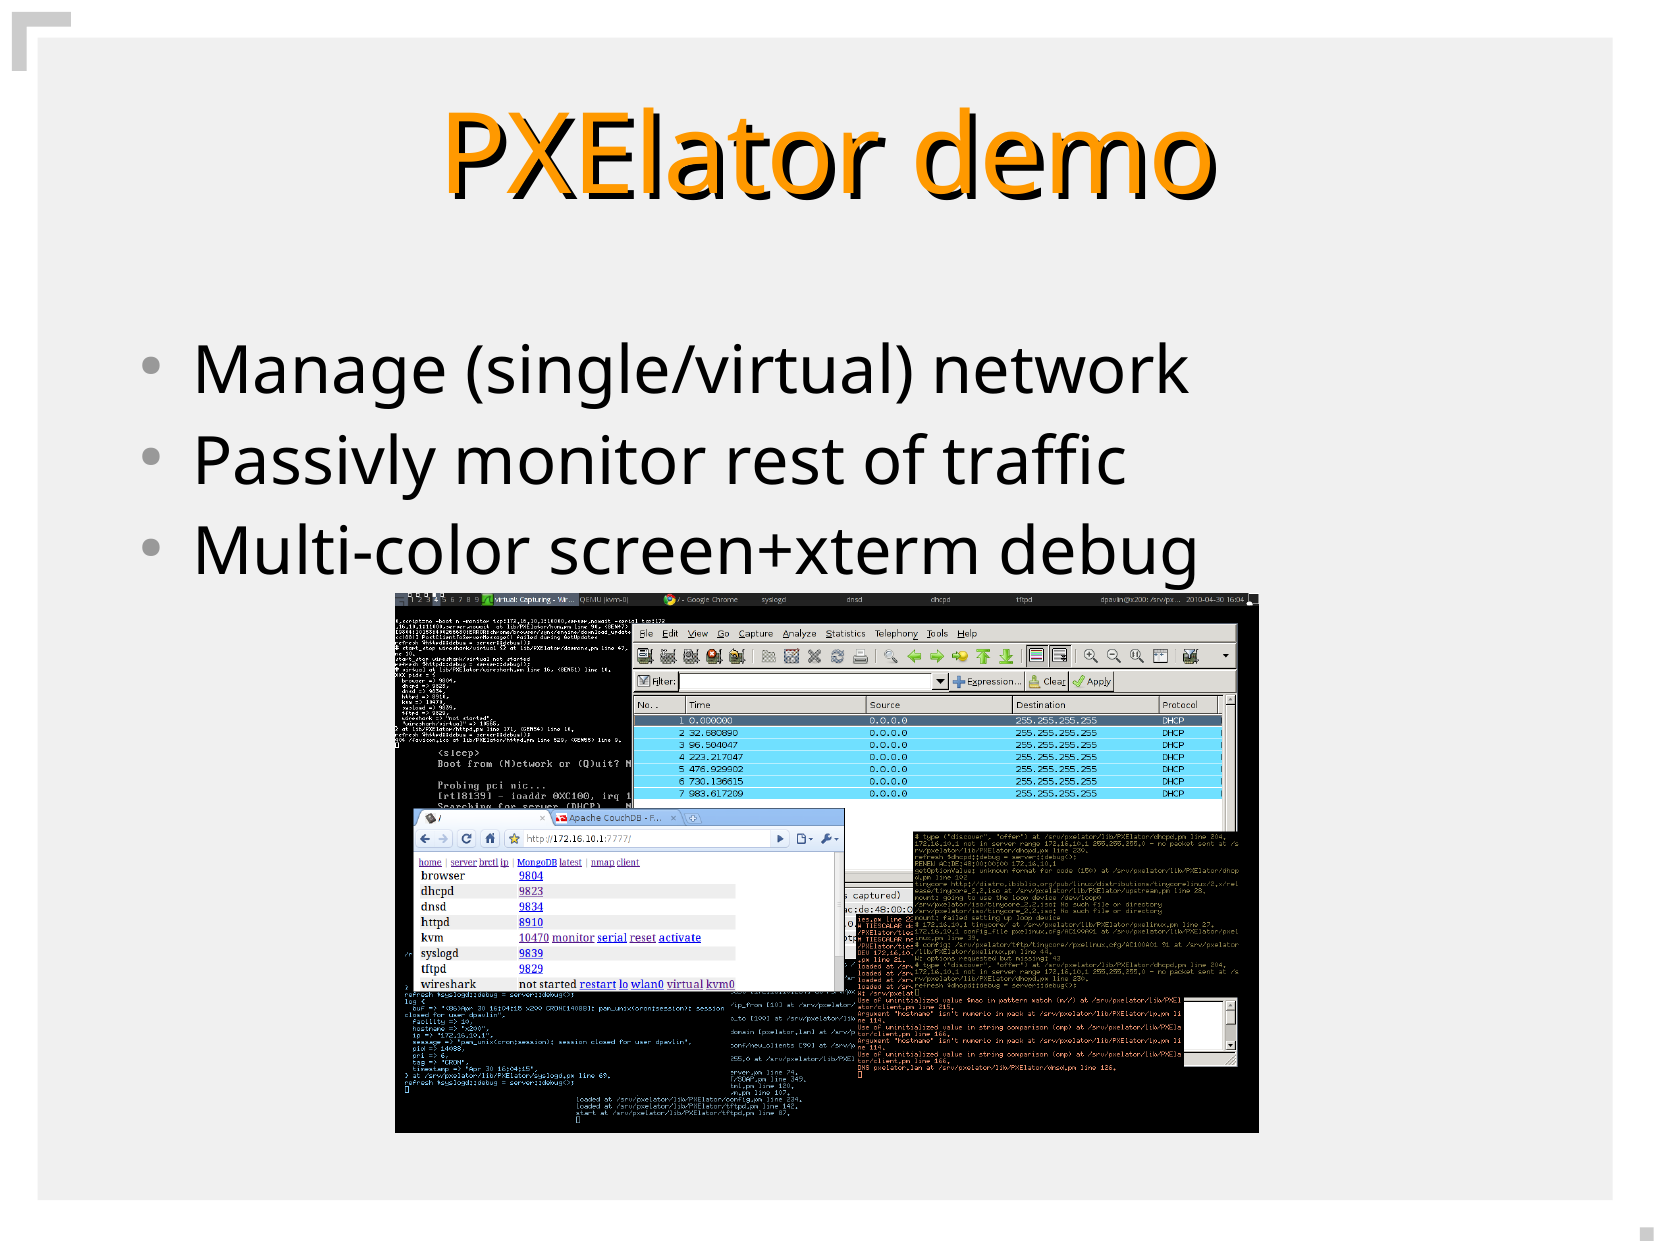

# PXElator demo
Manage (single/virtual) network
Passivly monitor rest of traffic
Multi-color screen+xterm debug